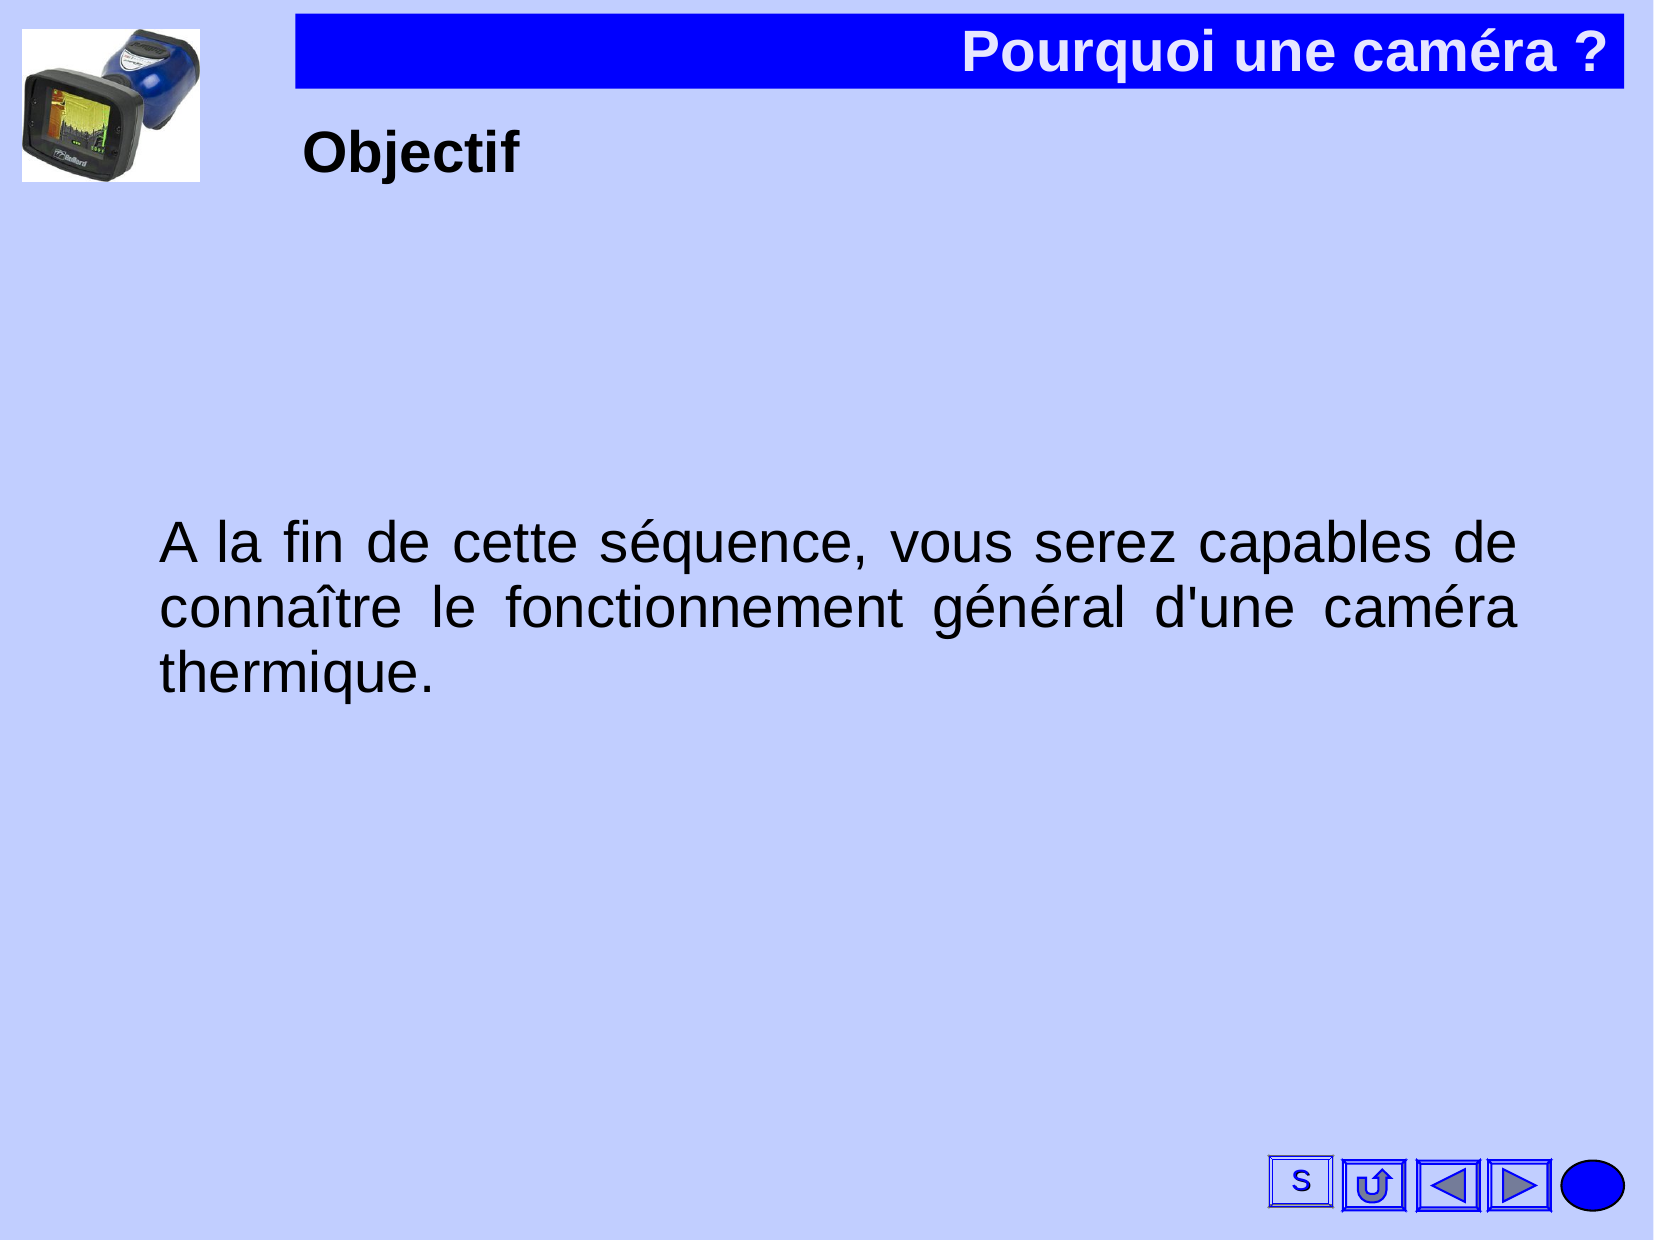

Pourquoi une caméra ?
Objectif
# A la fin de cette séquence, vous serez capables de connaître le fonctionnement général d'une caméra thermique.